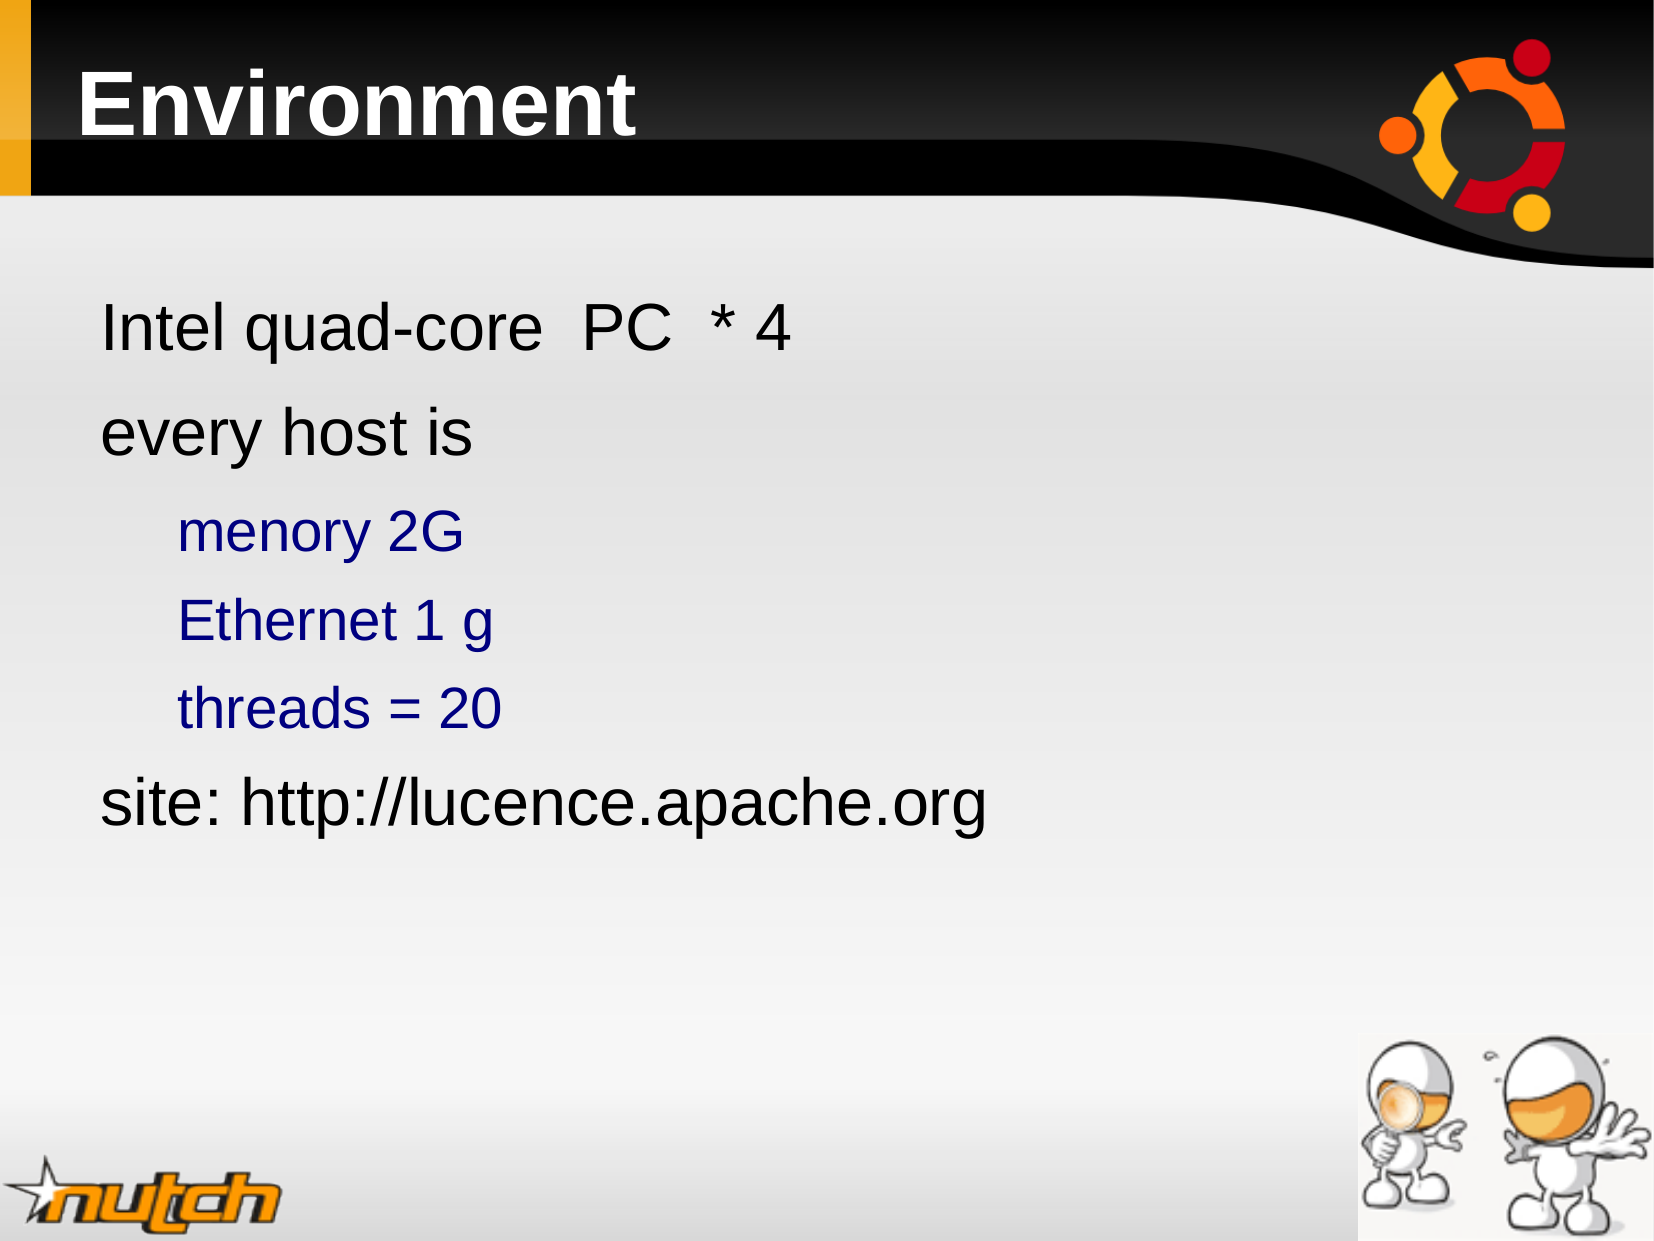

# Environment
Intel quad-core PC * 4
every host is
menory 2G
Ethernet 1 g
threads = 20
site: http://lucence.apache.org